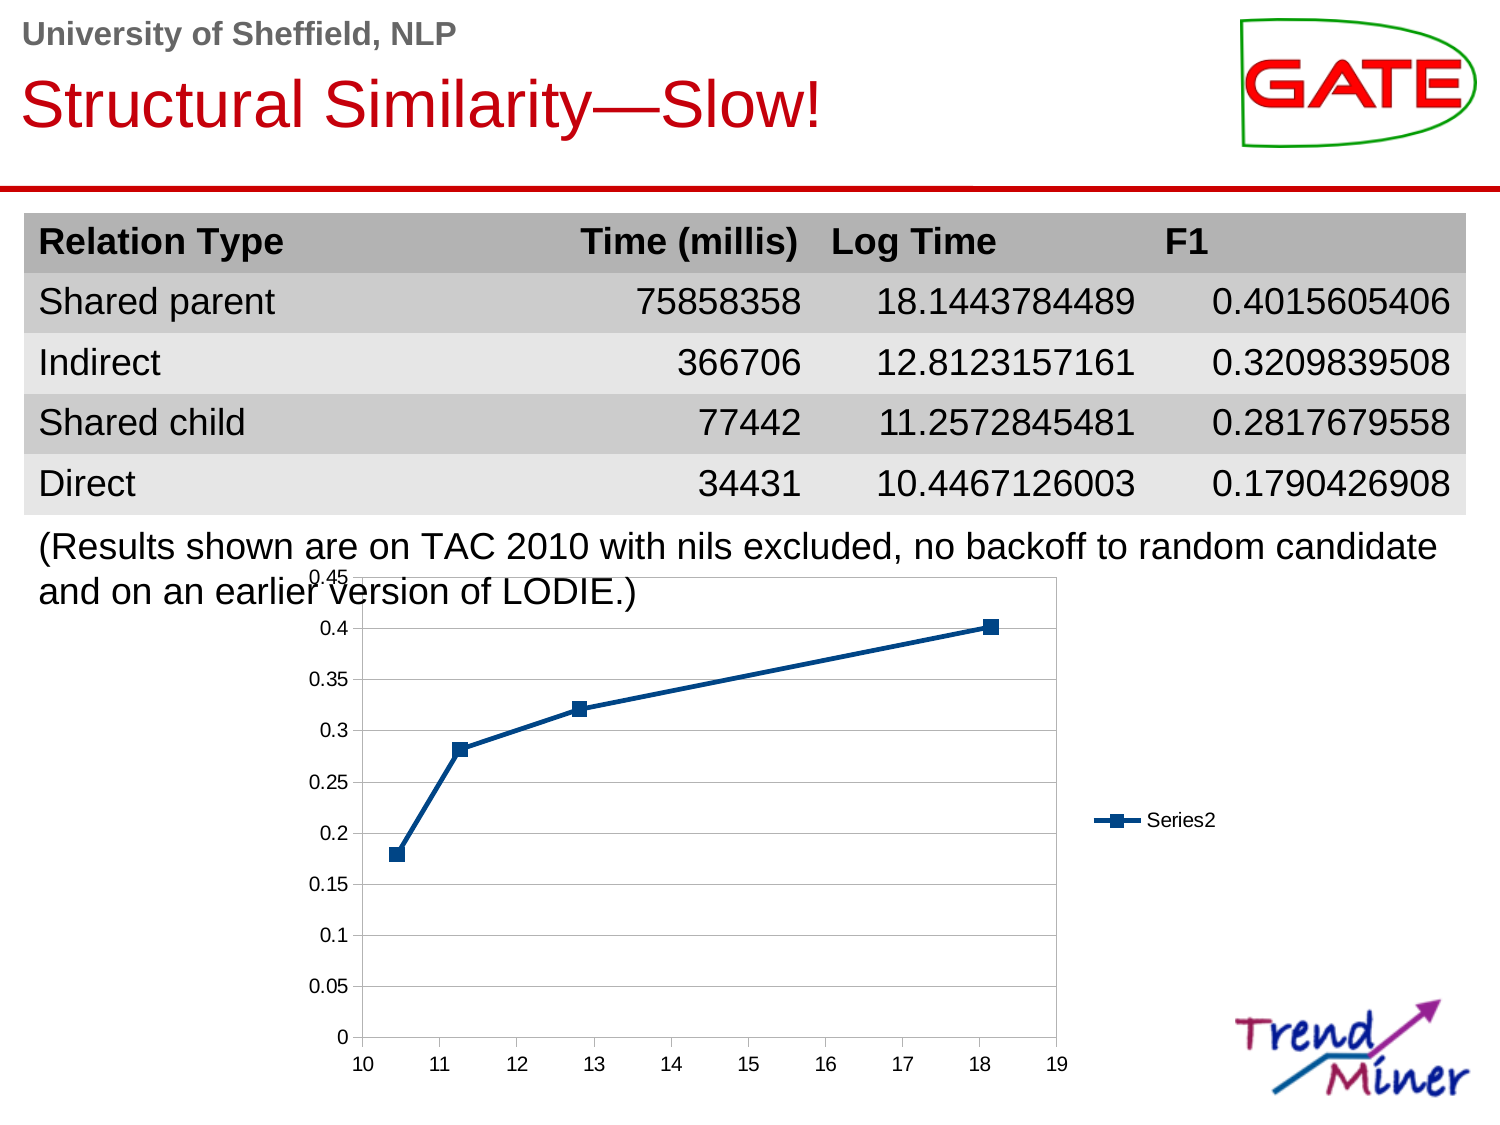

# Structural Similarity—Slow!
| Relation Type | Time (millis) | Log Time | F1 |
| --- | --- | --- | --- |
| Shared parent | 75858358 | 18.1443784489 | 0.4015605406 |
| Indirect | 366706 | 12.8123157161 | 0.3209839508 |
| Shared child | 77442 | 11.2572845481 | 0.2817679558 |
| Direct | 34431 | 10.4467126003 | 0.1790426908 |
(Results shown are on TAC 2010 with nils excluded, no backoff to random candidate and on an earlier version of LODIE.)
### Chart
| Category | |
|---|---|